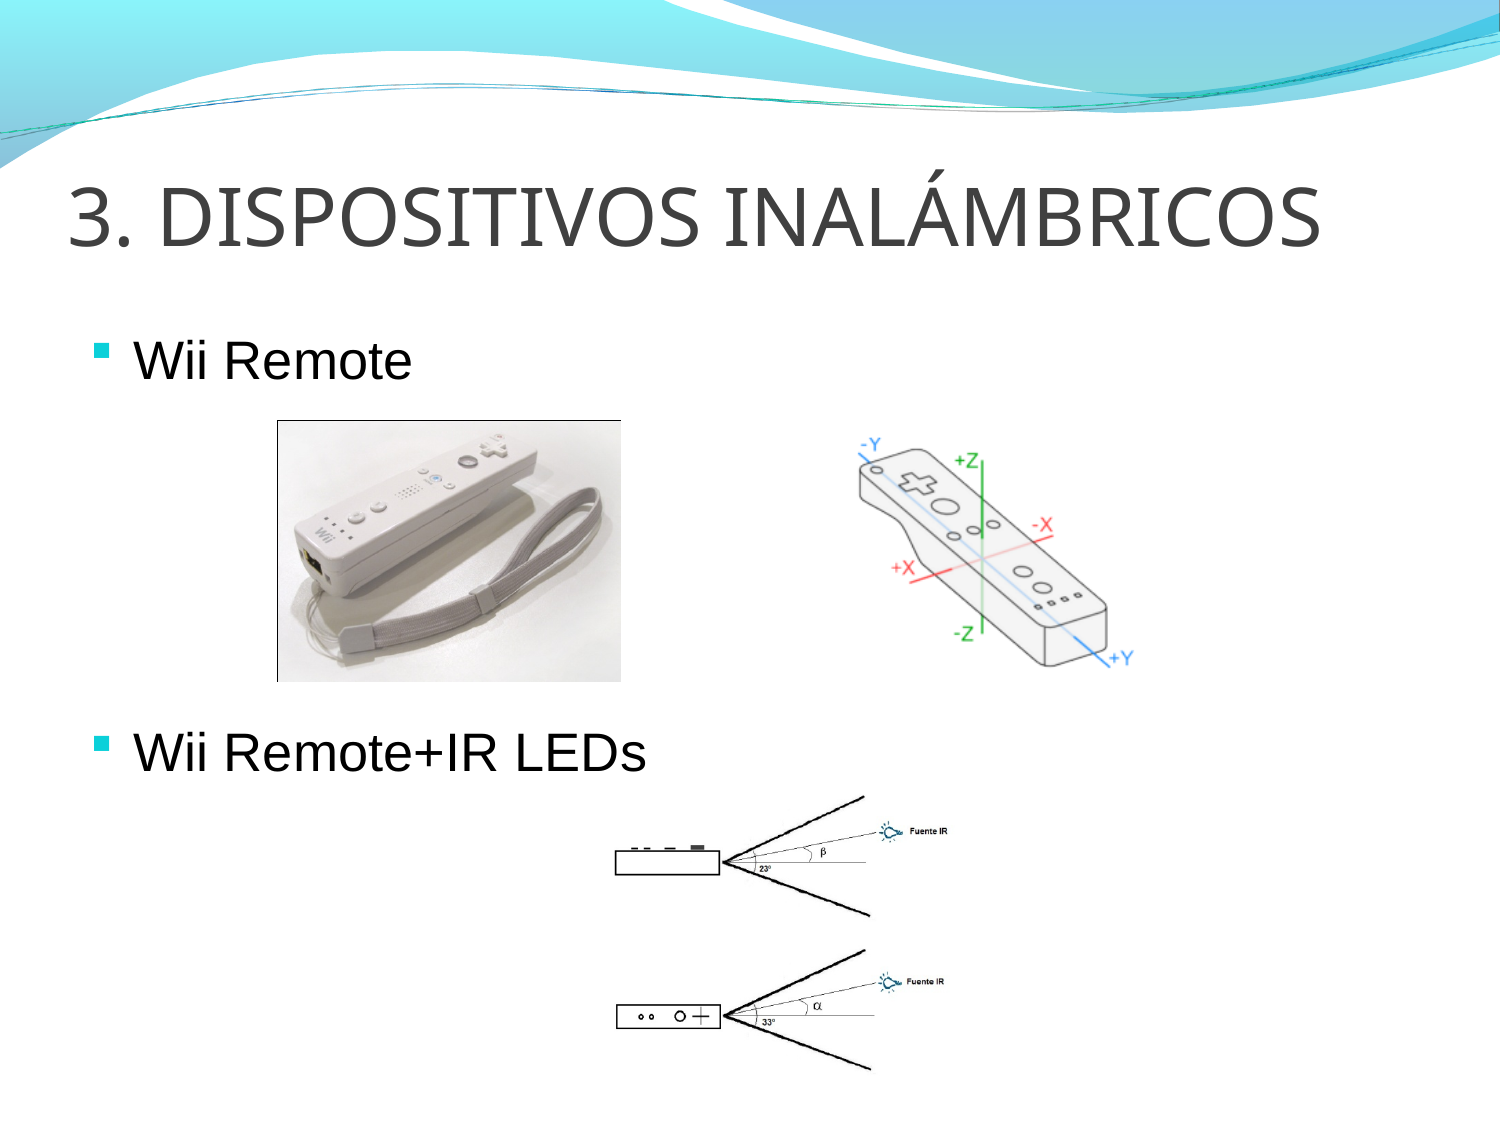

3. DISPOSITIVOS INALÁMBRICOS
Wii Remote
Wii Remote+IR LEDs